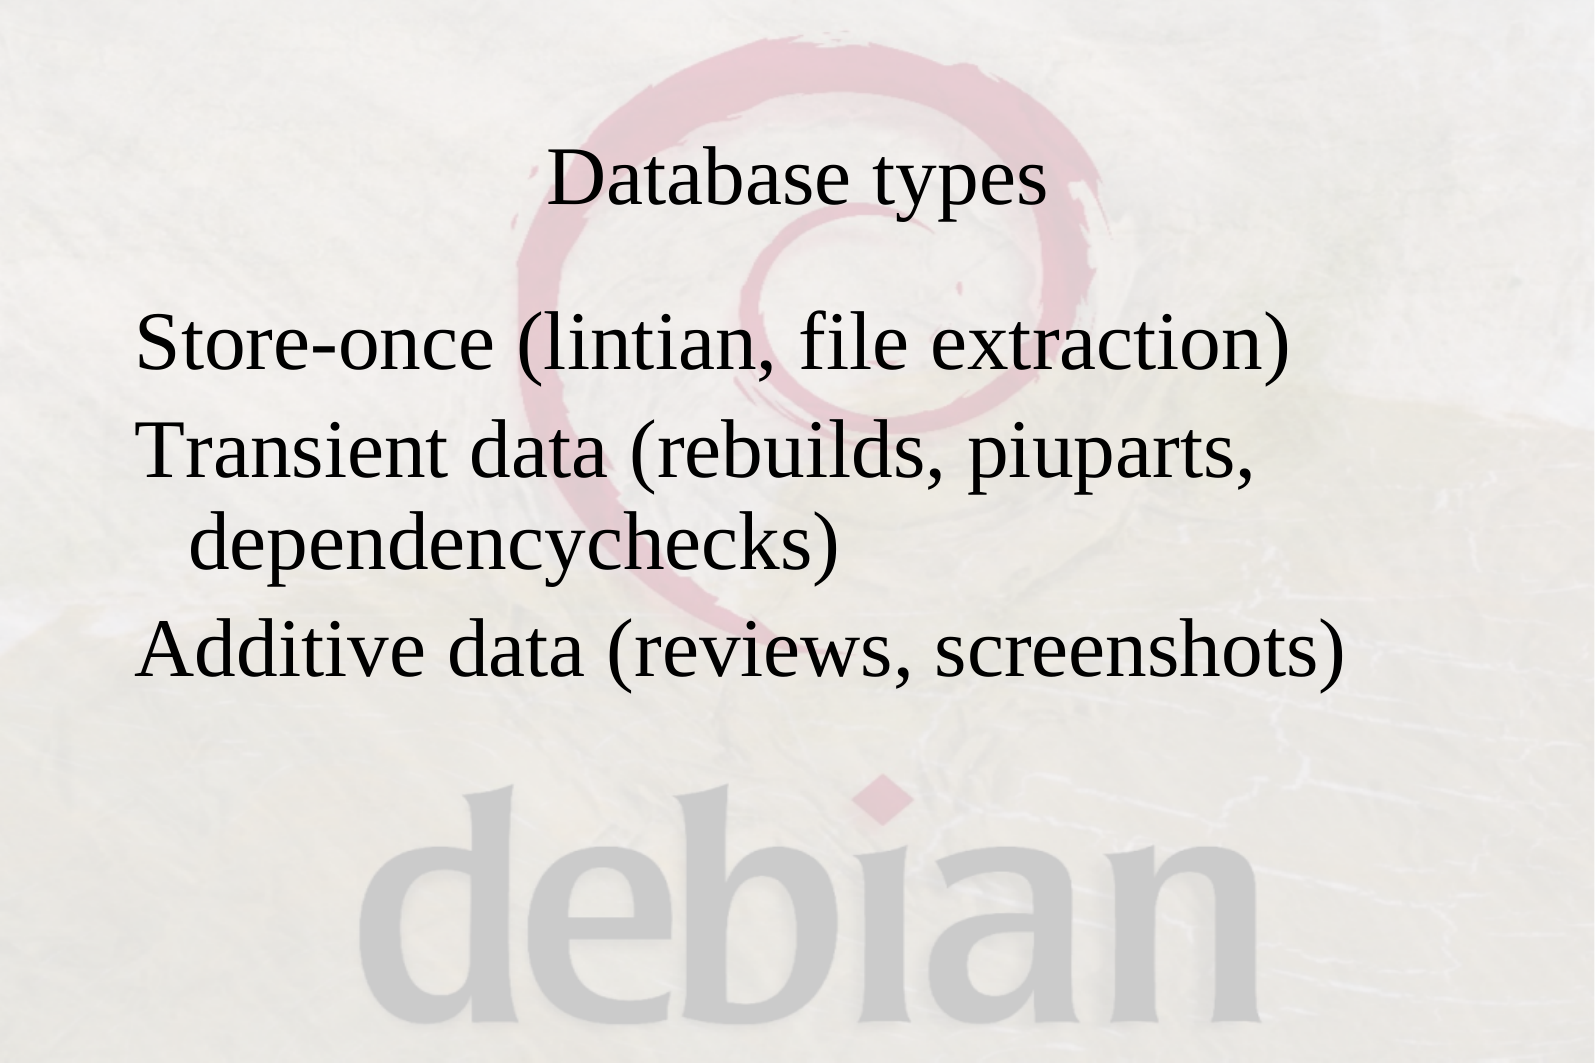

# Database types
Store-once (lintian, file extraction)
Transient data (rebuilds, piuparts, dependencychecks)
Additive data (reviews, screenshots)